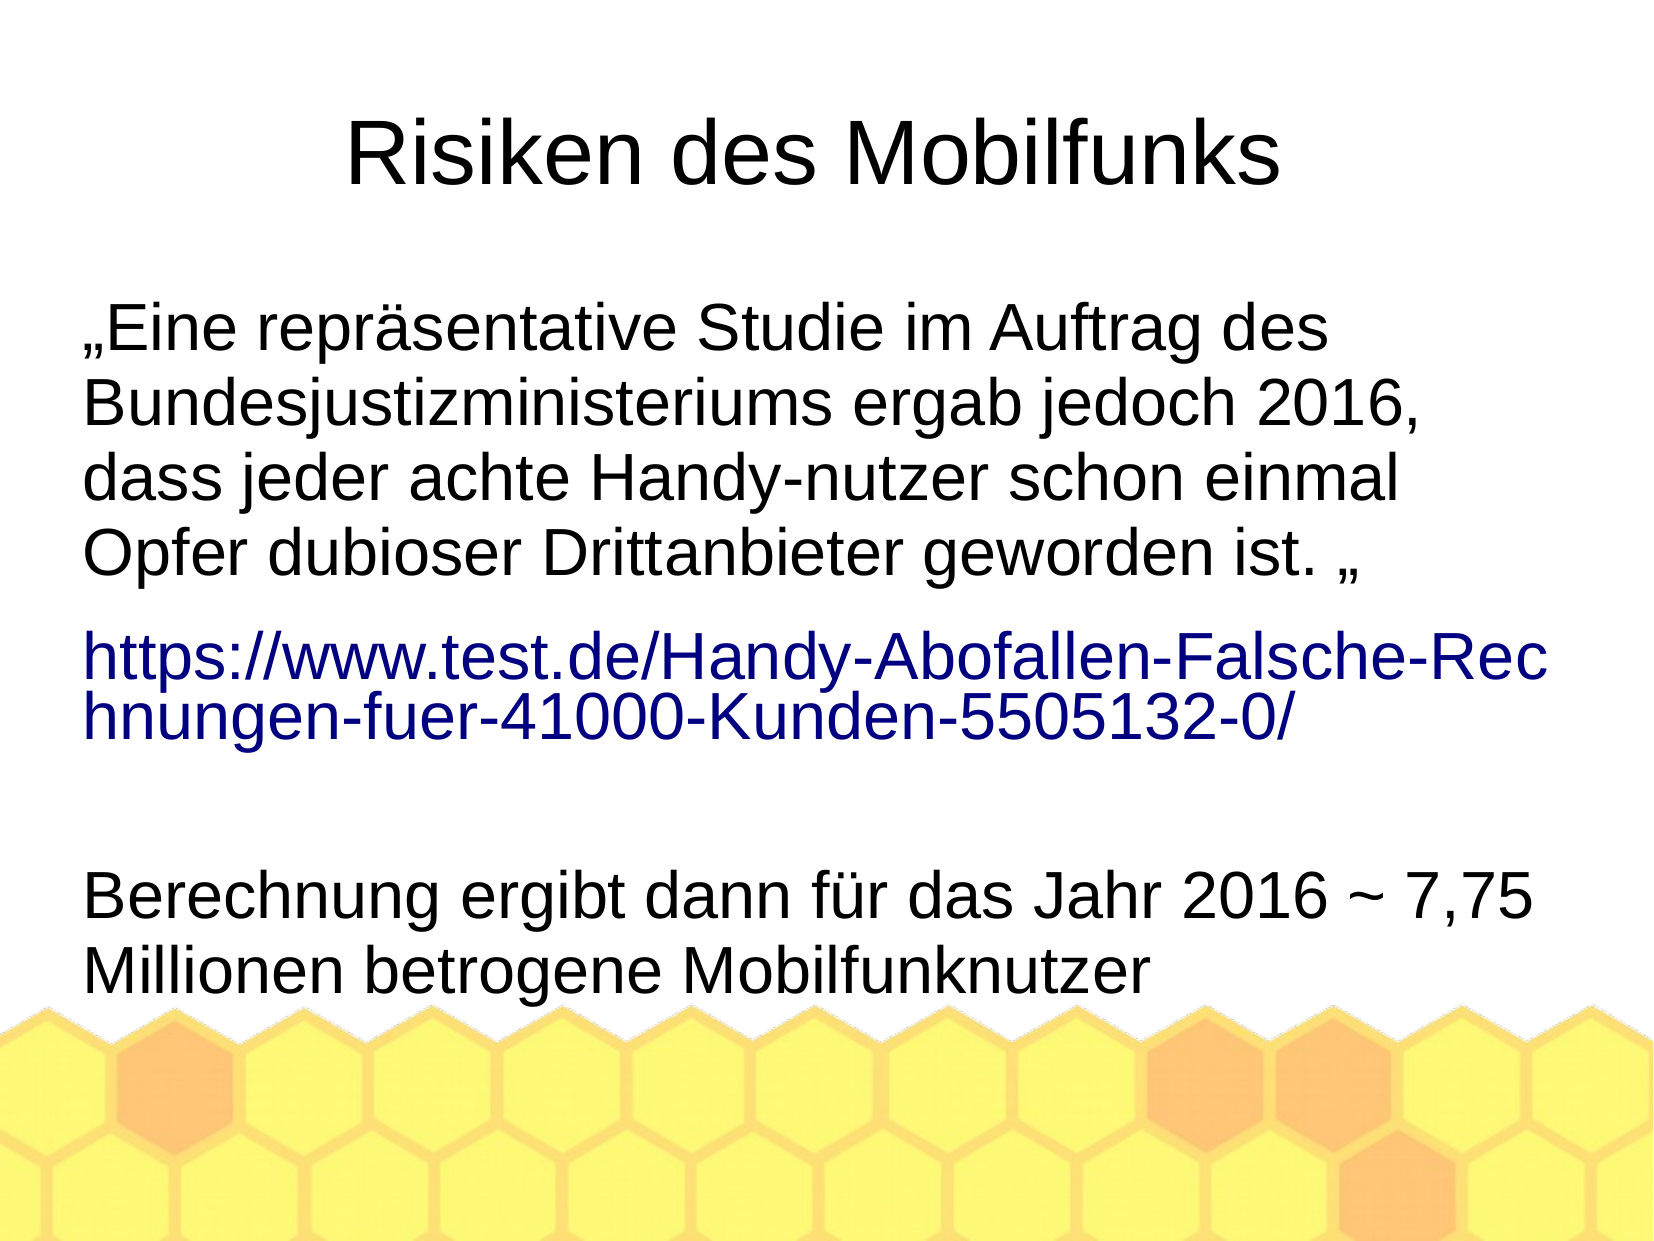

# Risiken des Mobilfunks
„Eine repräsentative Studie im Auftrag des Bundes­justiz­ministeriums ergab jedoch 2016, dass jeder achte Handy-nutzer schon einmal Opfer dubioser Dritt­anbieter geworden ist. „
https://www.test.de/Handy-Abofallen-Falsche-Rechnungen-fuer-41000-Kunden-5505132-0/
Berechnung ergibt dann für das Jahr 2016 ~ 7,75 Millionen betrogene Mobilfunknutzer